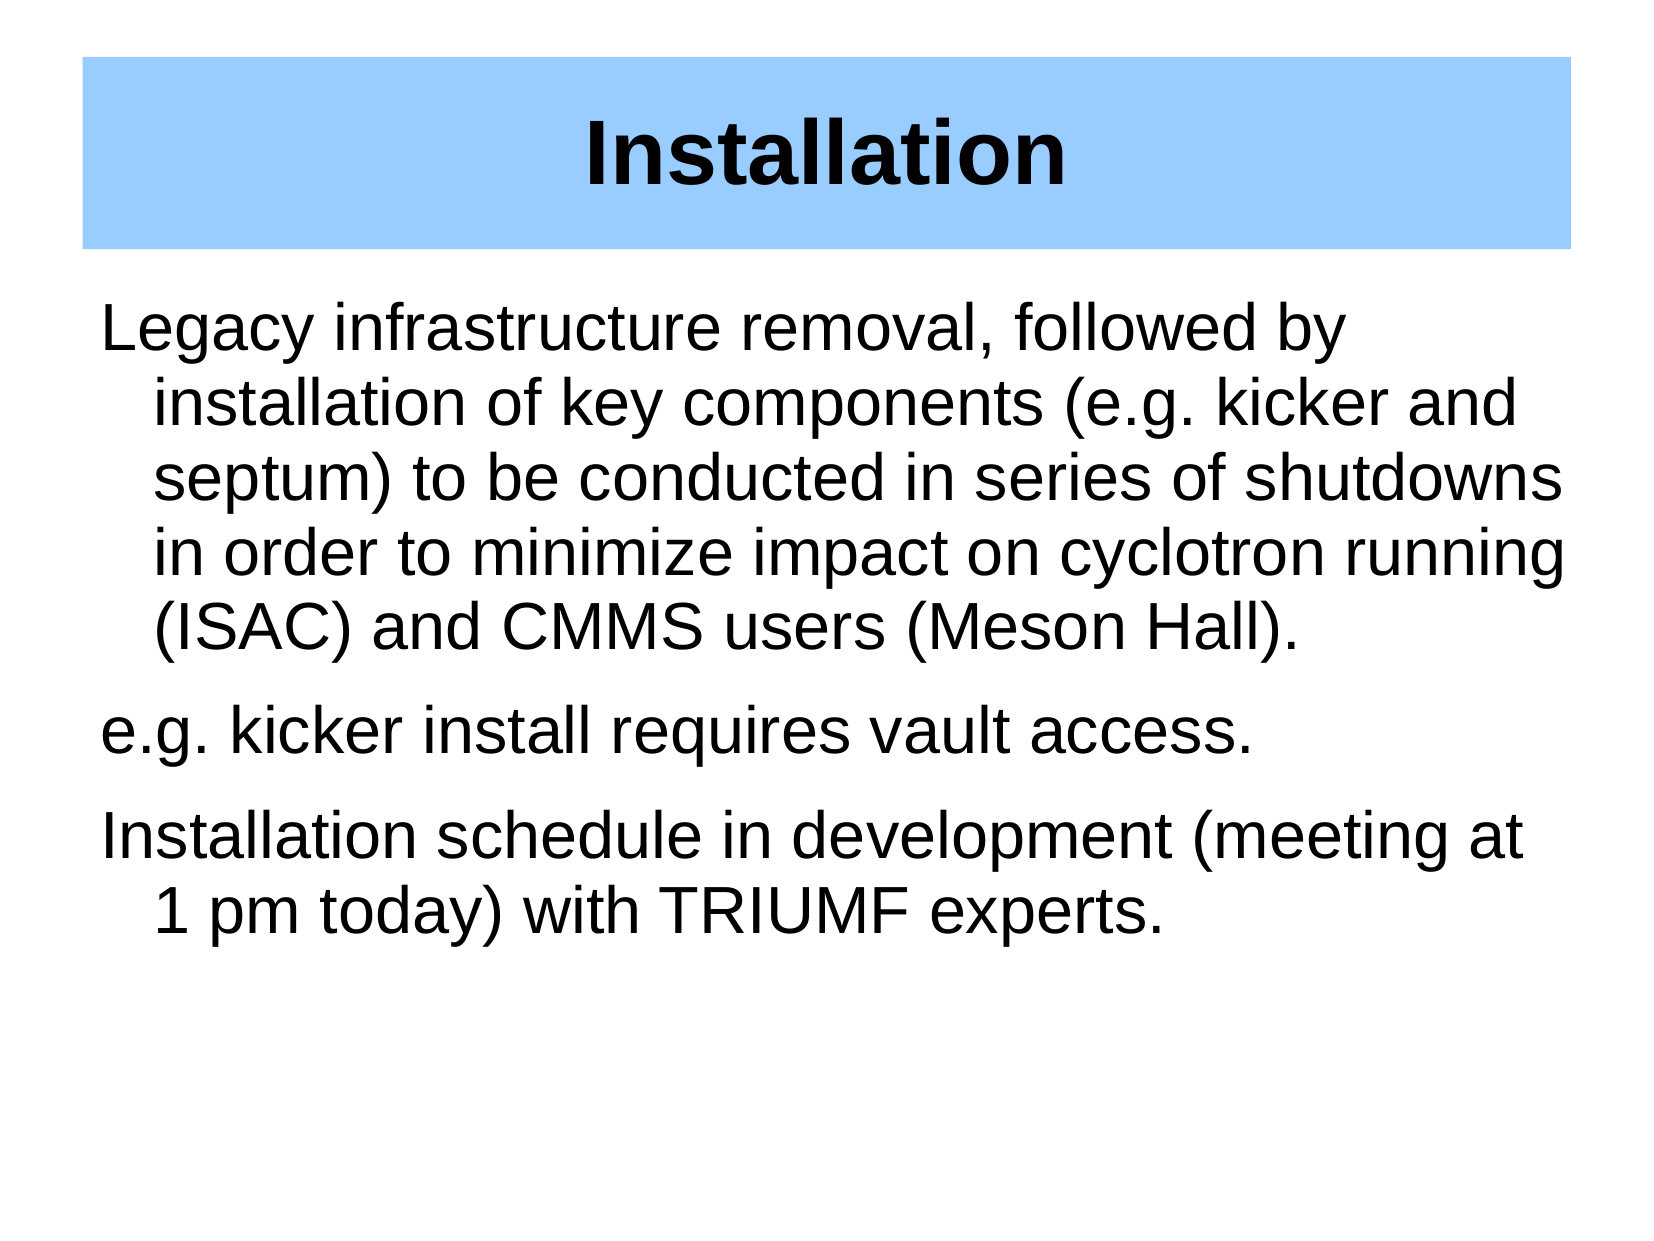

# Installation
Legacy infrastructure removal, followed by installation of key components (e.g. kicker and septum) to be conducted in series of shutdowns in order to minimize impact on cyclotron running (ISAC) and CMMS users (Meson Hall).
e.g. kicker install requires vault access.
Installation schedule in development (meeting at 1 pm today) with TRIUMF experts.